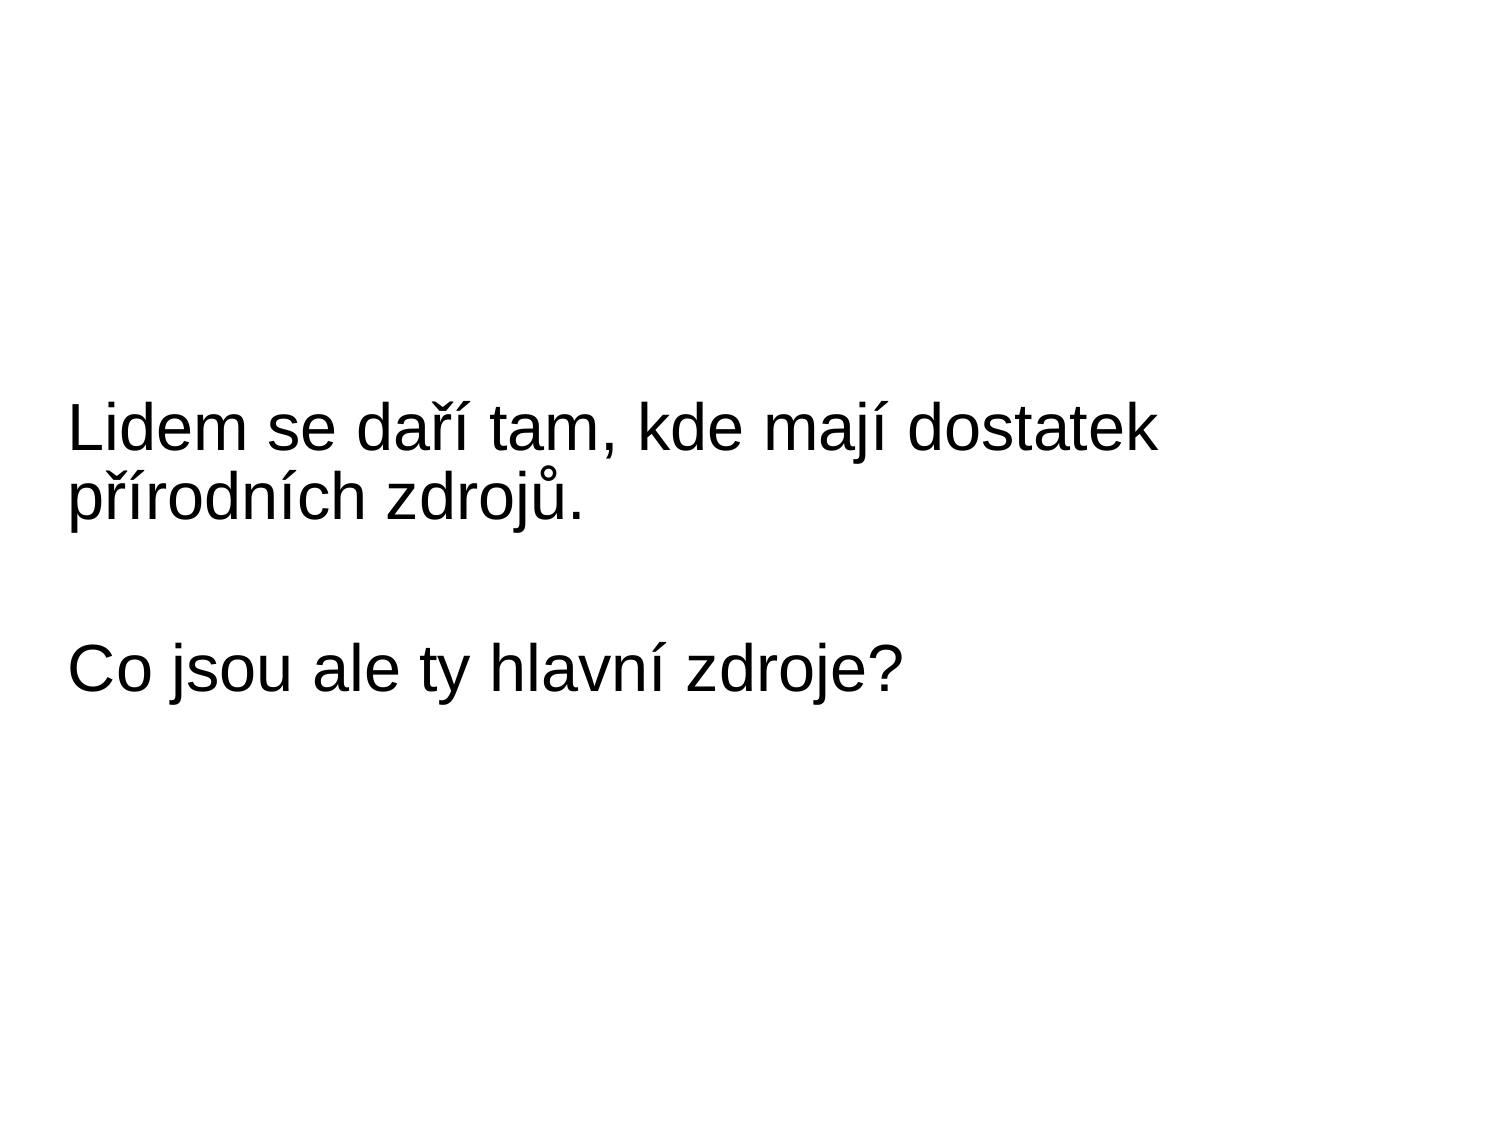

#
Lidem se daří tam, kde mají dostatek přírodních zdrojů.
Co jsou ale ty hlavní zdroje?